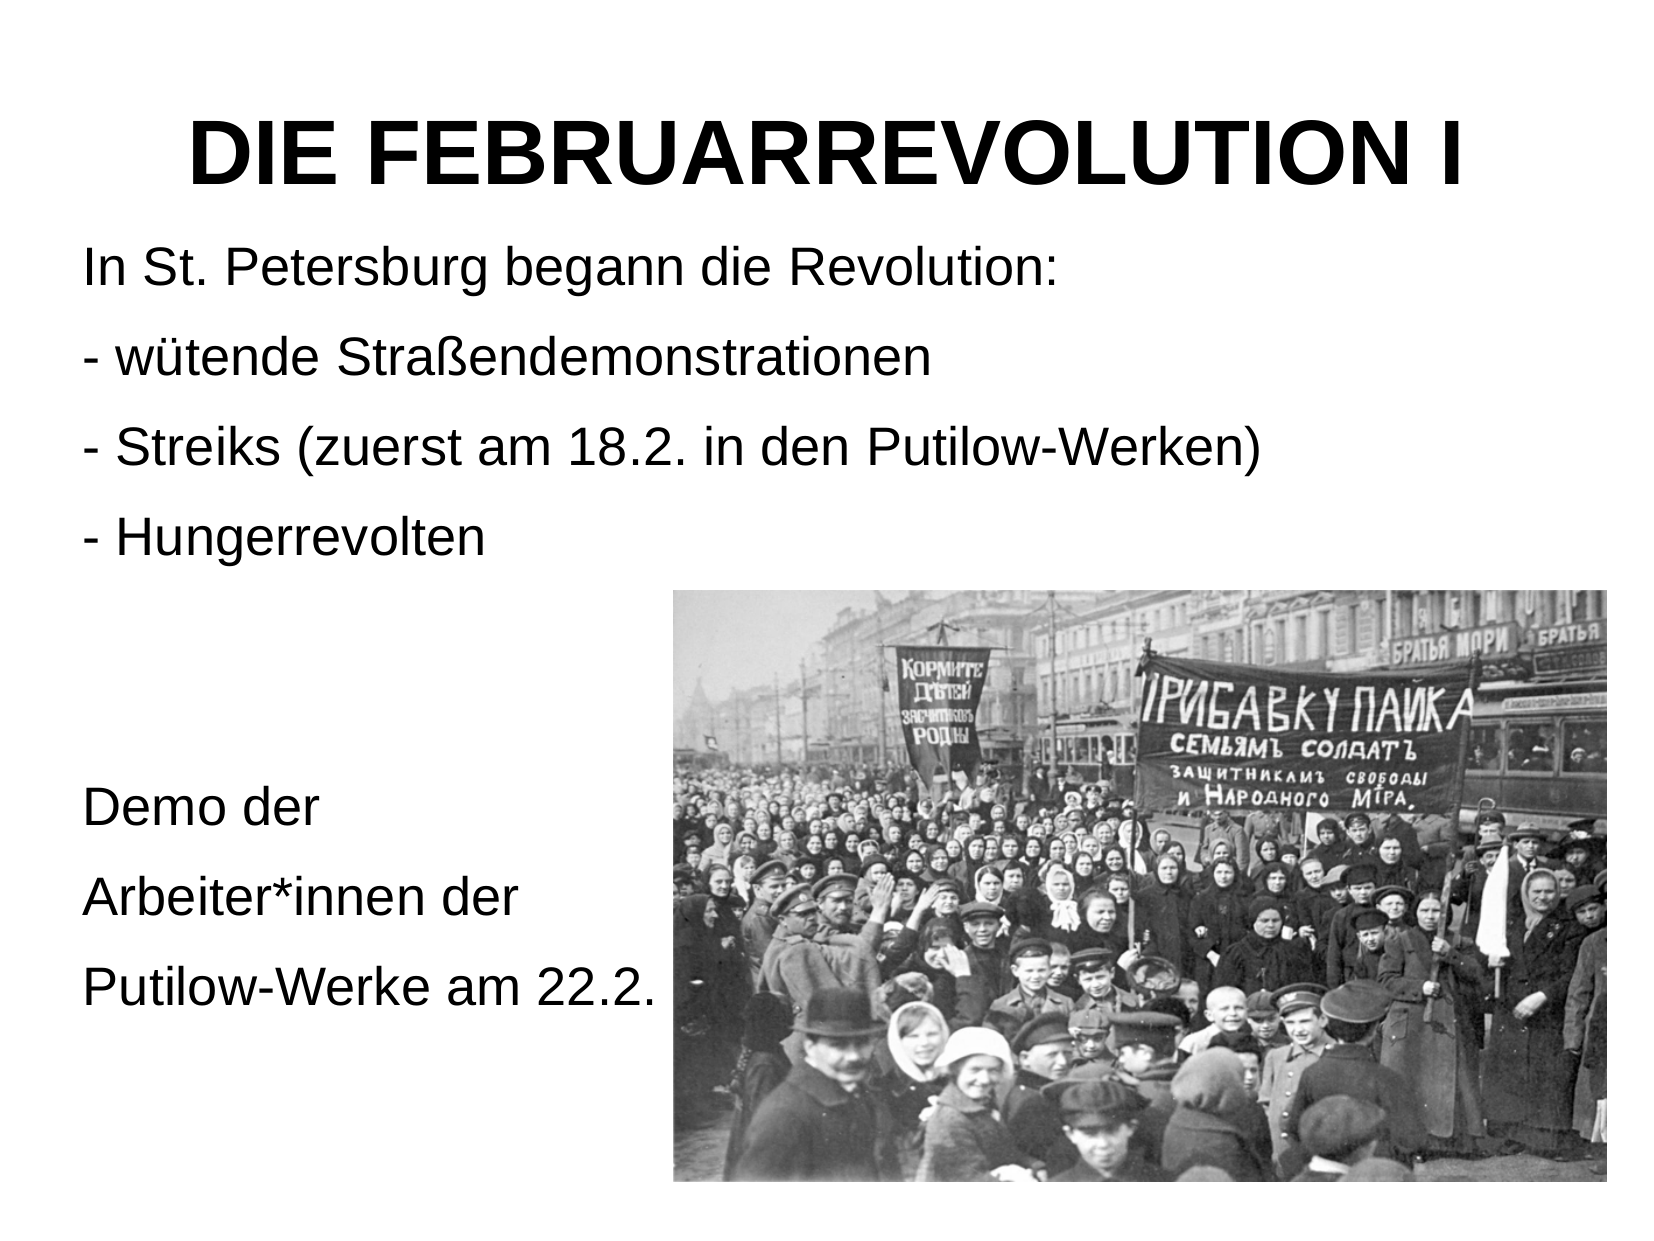

# DIE FEBRUARREVOLUTION I
In St. Petersburg begann die Revolution:
- wütende Straßendemonstrationen
- Streiks (zuerst am 18.2. in den Putilow-Werken)
- Hungerrevolten
Demo der
Arbeiter*innen der
Putilow-Werke am 22.2.